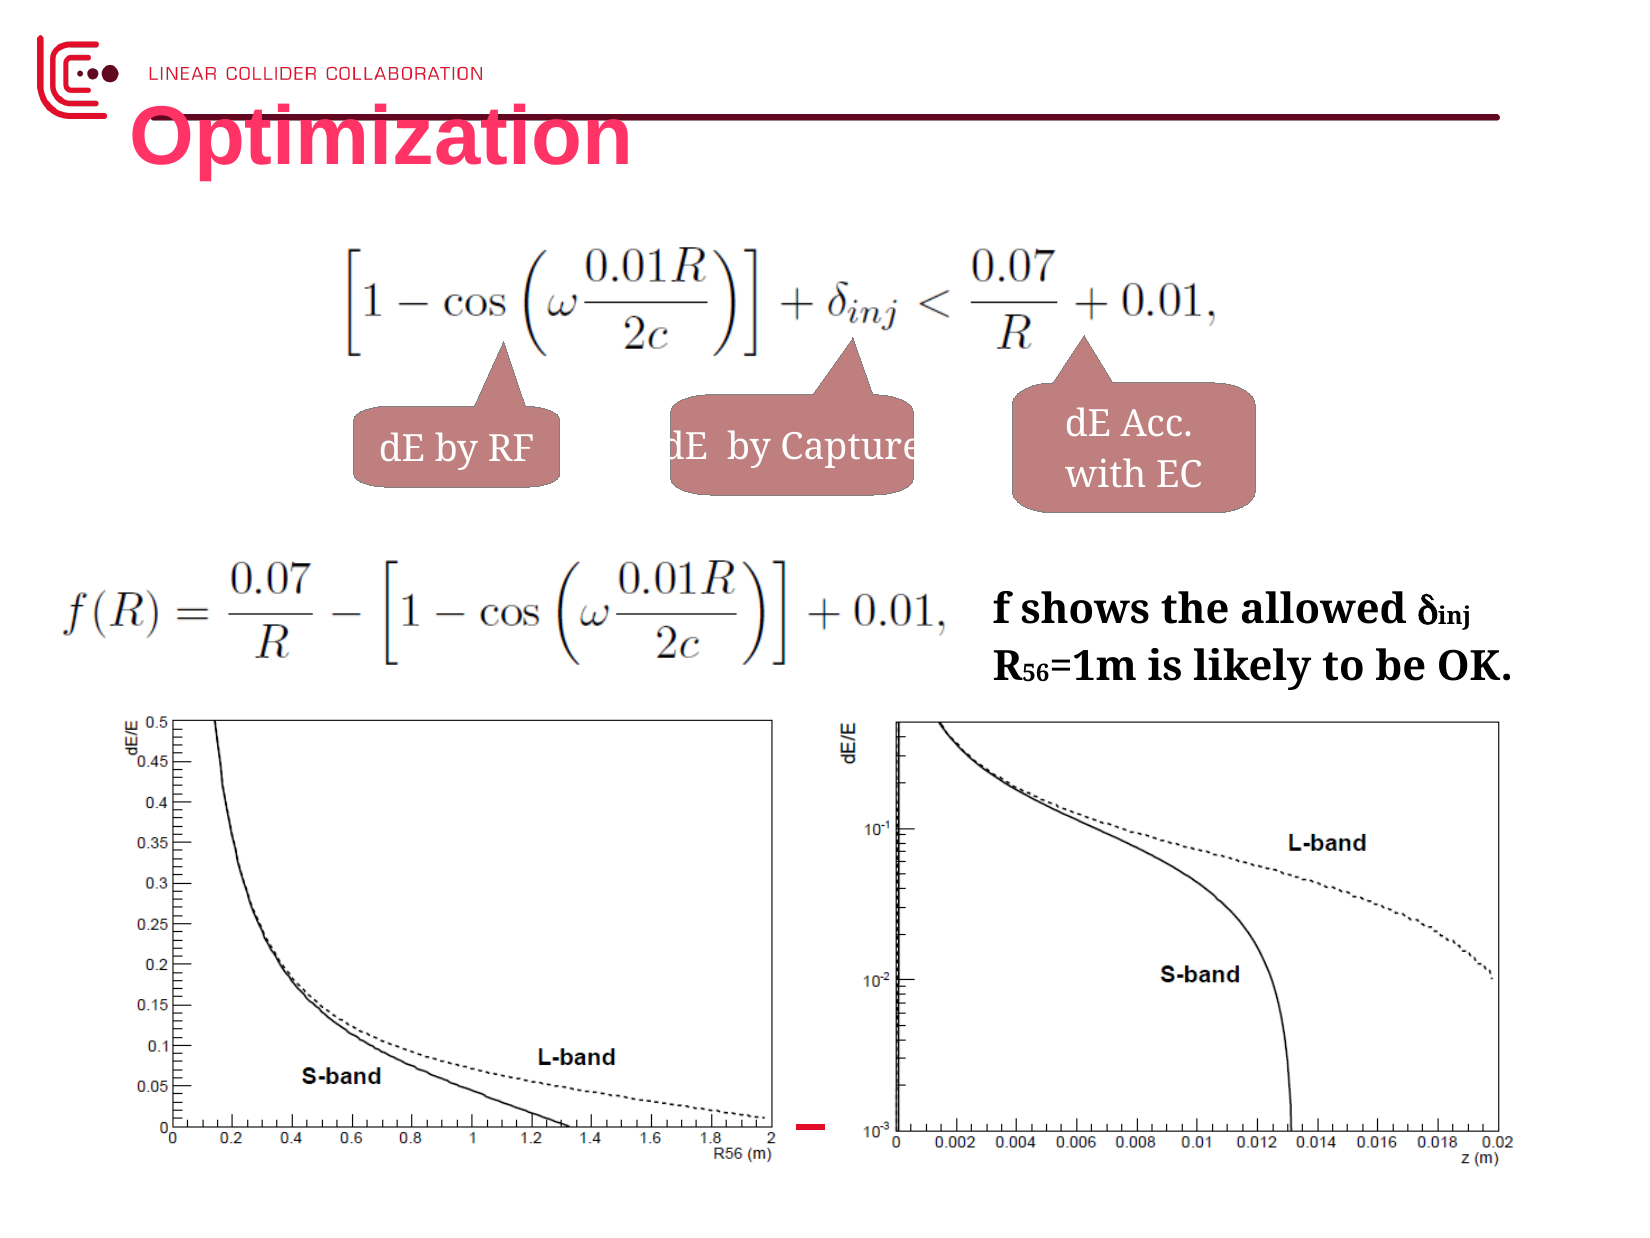

# Optimization
dE Acc.
with EC
dE by Capture
dE by RF
f shows the allowed dinj
R56=1m is likely to be OK.